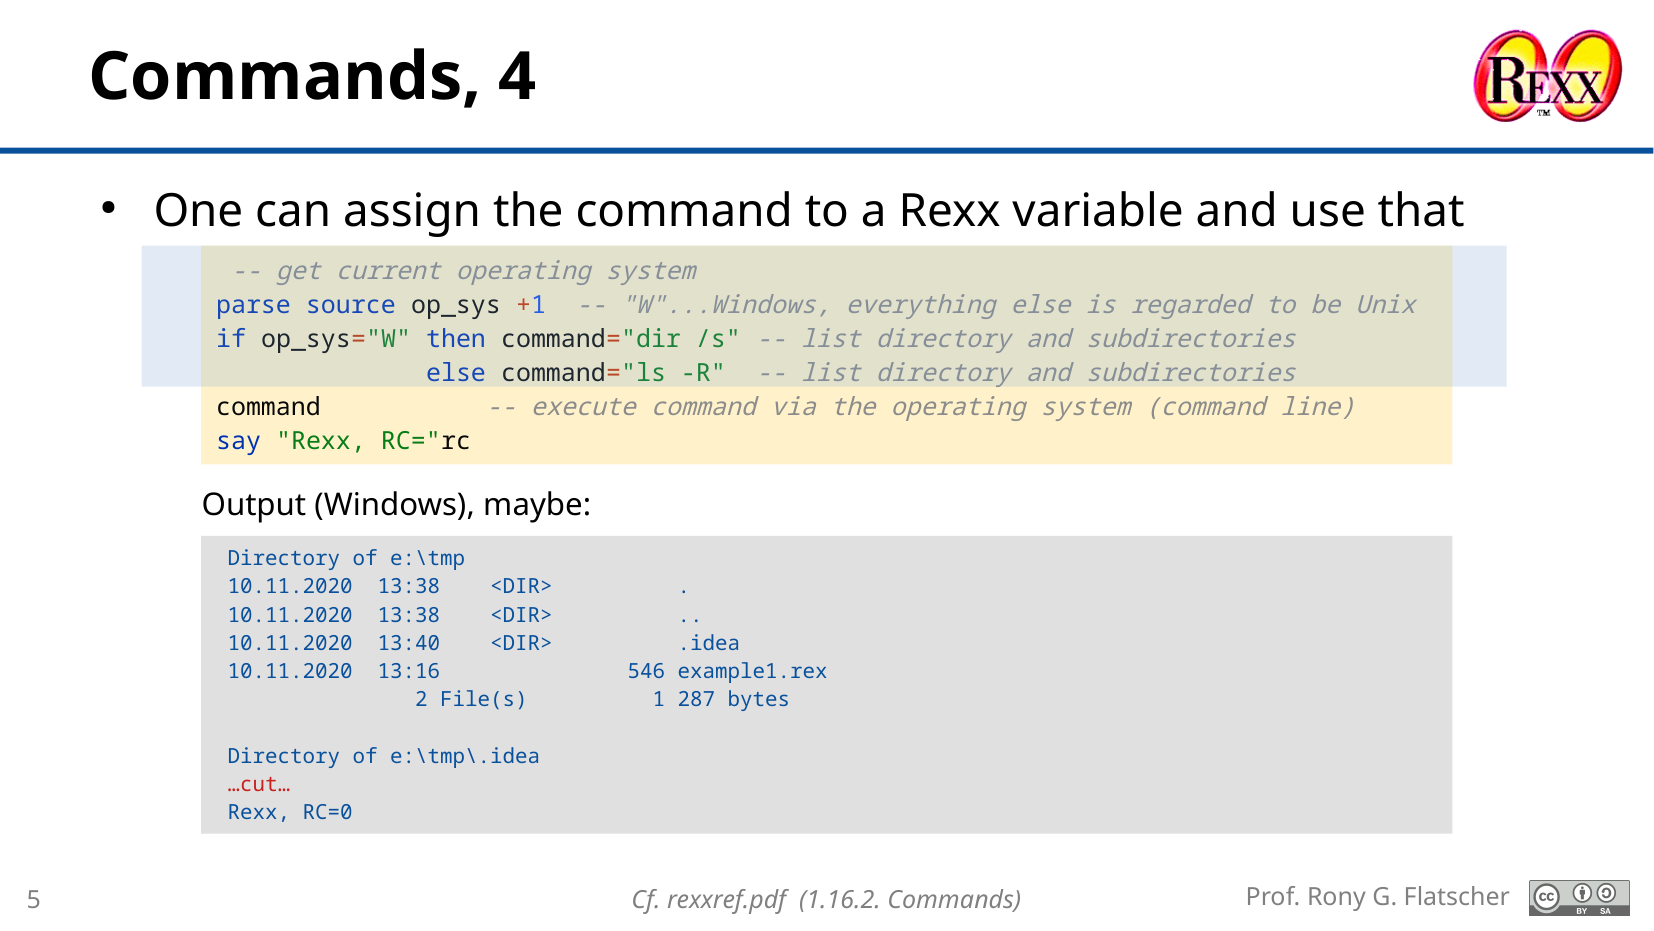

Commands, 4
# One can assign the command to a Rexx variable and use that
 -- get current operating system
parse source op_sys +1 -- "W"...Windows, everything else is regarded to be Unix
if op_sys="W" then command="dir /s" -- list directory and subdirectories
 else command="ls -R" -- list directory and subdirectories
command -- execute command via the operating system (command line)
say "Rexx, RC="rc
Output (Windows), maybe:
Directory of e:\tmp
10.11.2020 13:38 <DIR> .
10.11.2020 13:38 <DIR> ..
10.11.2020 13:40 <DIR> .idea
10.11.2020 13:16 546 example1.rex
 2 File(s) 1 287 bytes
Directory of e:\tmp\.idea
…cut…
Rexx, RC=0
Cf. rexxref.pdf (1.16.2. Commands)